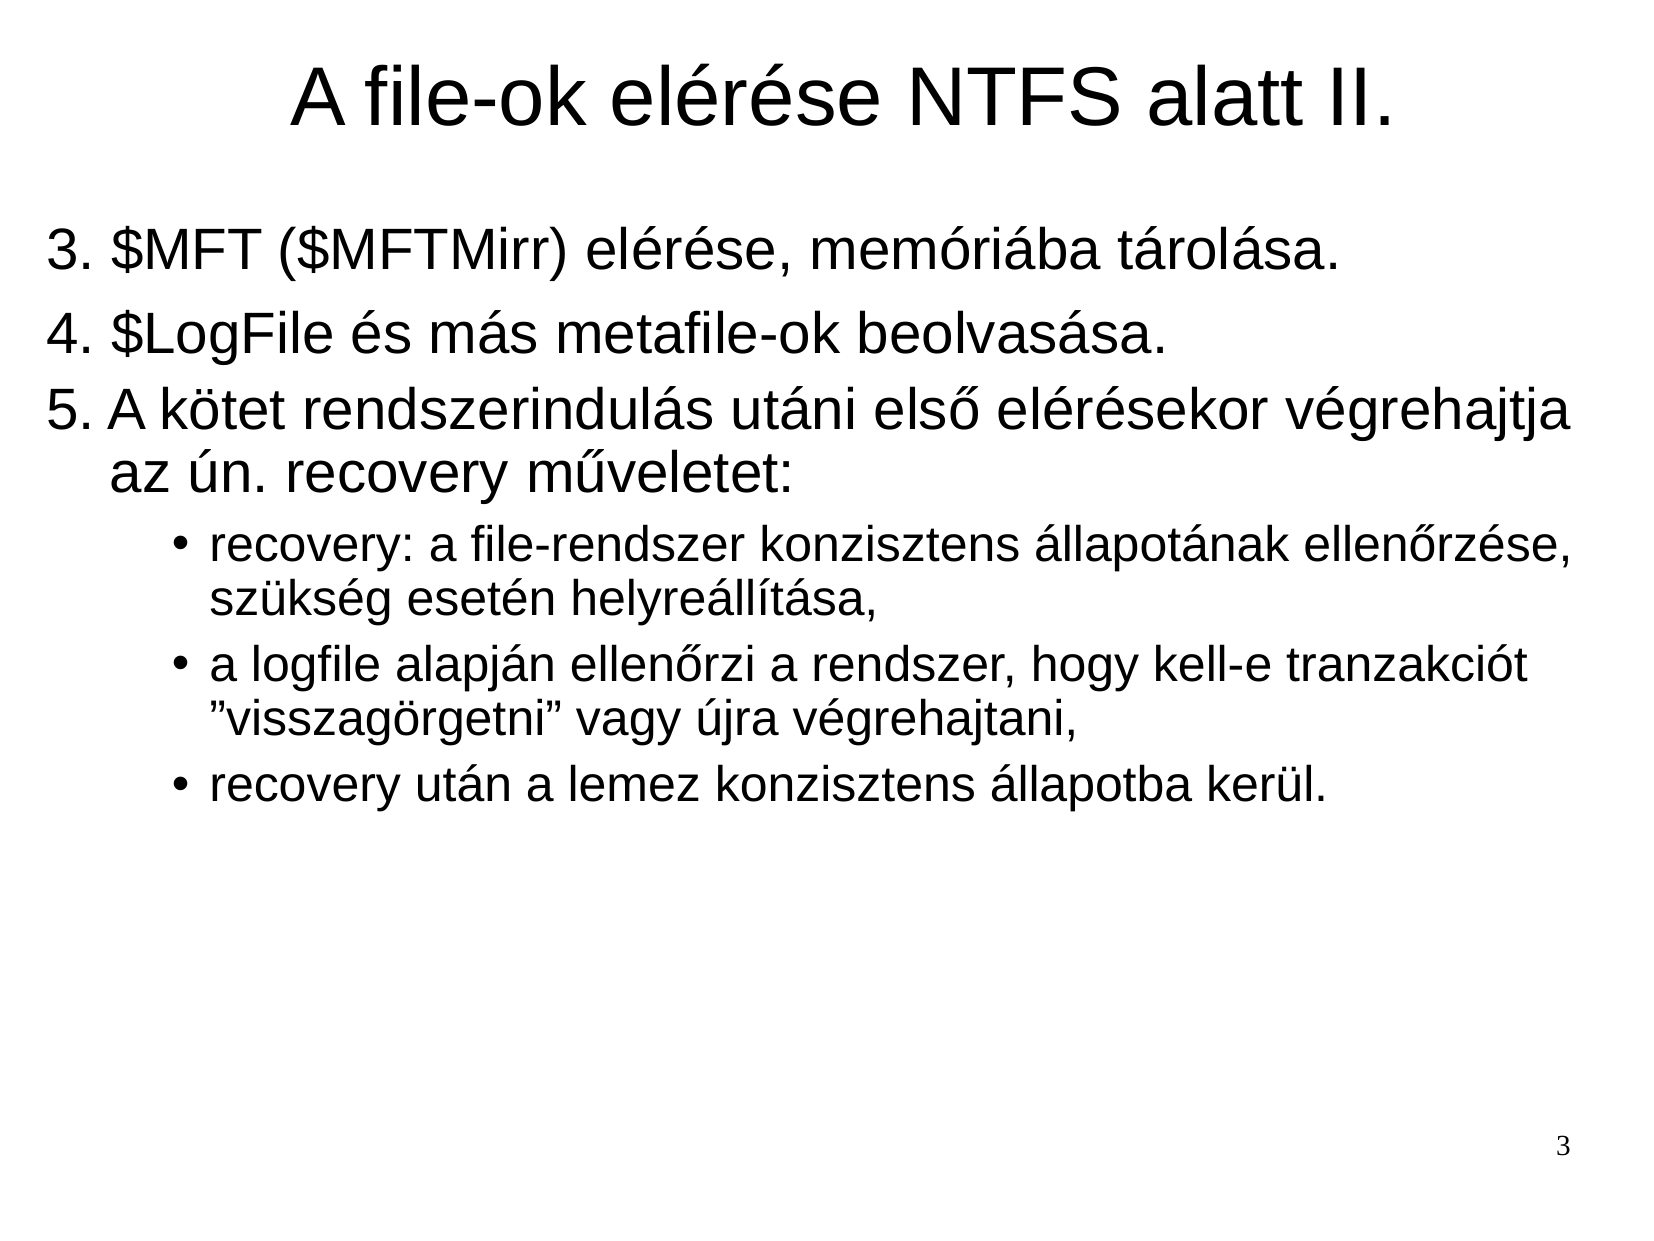

# A file-ok elérése NTFS alatt II.
3. $MFT ($MFTMirr) elérése, memóriába tárolása.
4. $LogFile és más metafile-ok beolvasása.
5. A kötet rendszerindulás utáni első elérésekor végrehajtja
 az ún. recovery műveletet:
recovery: a file-rendszer konzisztens állapotának ellenőrzése, szükség esetén helyreállítása,
a logfile alapján ellenőrzi a rendszer, hogy kell-e tranzakciót ”visszagörgetni” vagy újra végrehajtani,
recovery után a lemez konzisztens állapotba kerül.
3